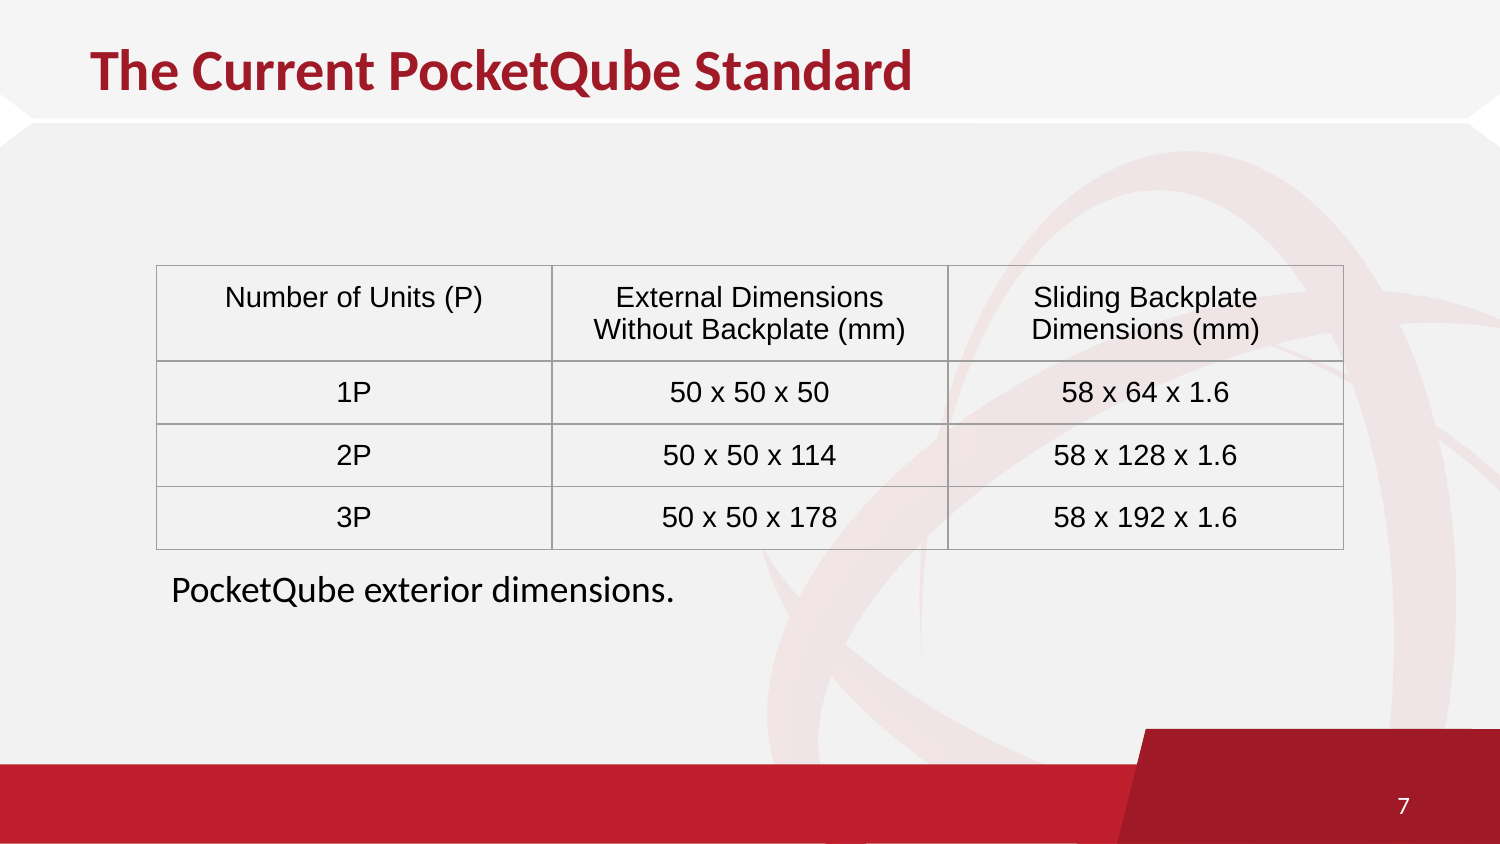

# The Current PocketQube Standard
| Number of Units (P) | External Dimensions Without Backplate (mm) | Sliding Backplate Dimensions (mm) |
| --- | --- | --- |
| 1P | 50 x 50 x 50 | 58 x 64 x 1.6 |
| 2P | 50 x 50 x 114 | 58 x 128 x 1.6 |
| 3P | 50 x 50 x 178 | 58 x 192 x 1.6 |
PocketQube exterior dimensions.